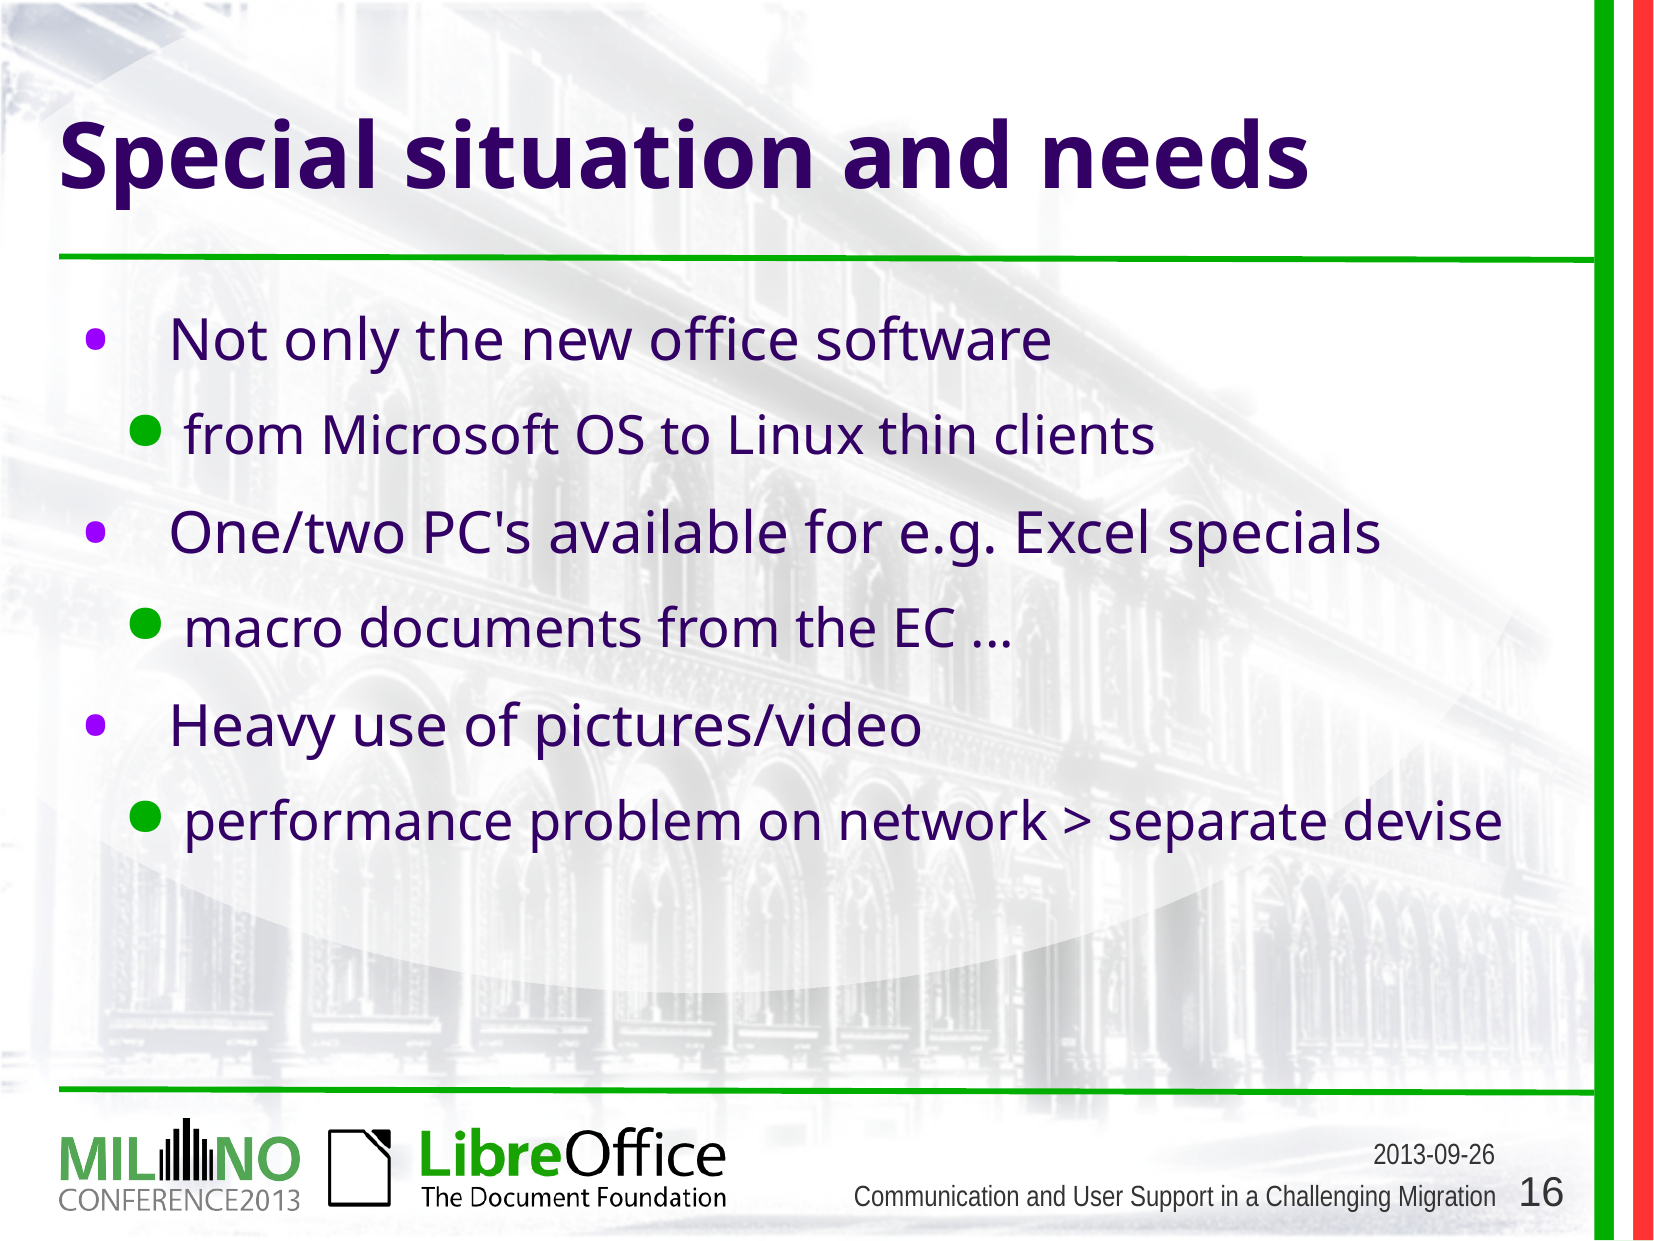

# Special situation and needs
Not only the new office software
from Microsoft OS to Linux thin clients
One/two PC's available for e.g. Excel specials
macro documents from the EC ...
Heavy use of pictures/video
performance problem on network > separate devise
2013-09-26
16
Communication and User Support in a Challenging Migration